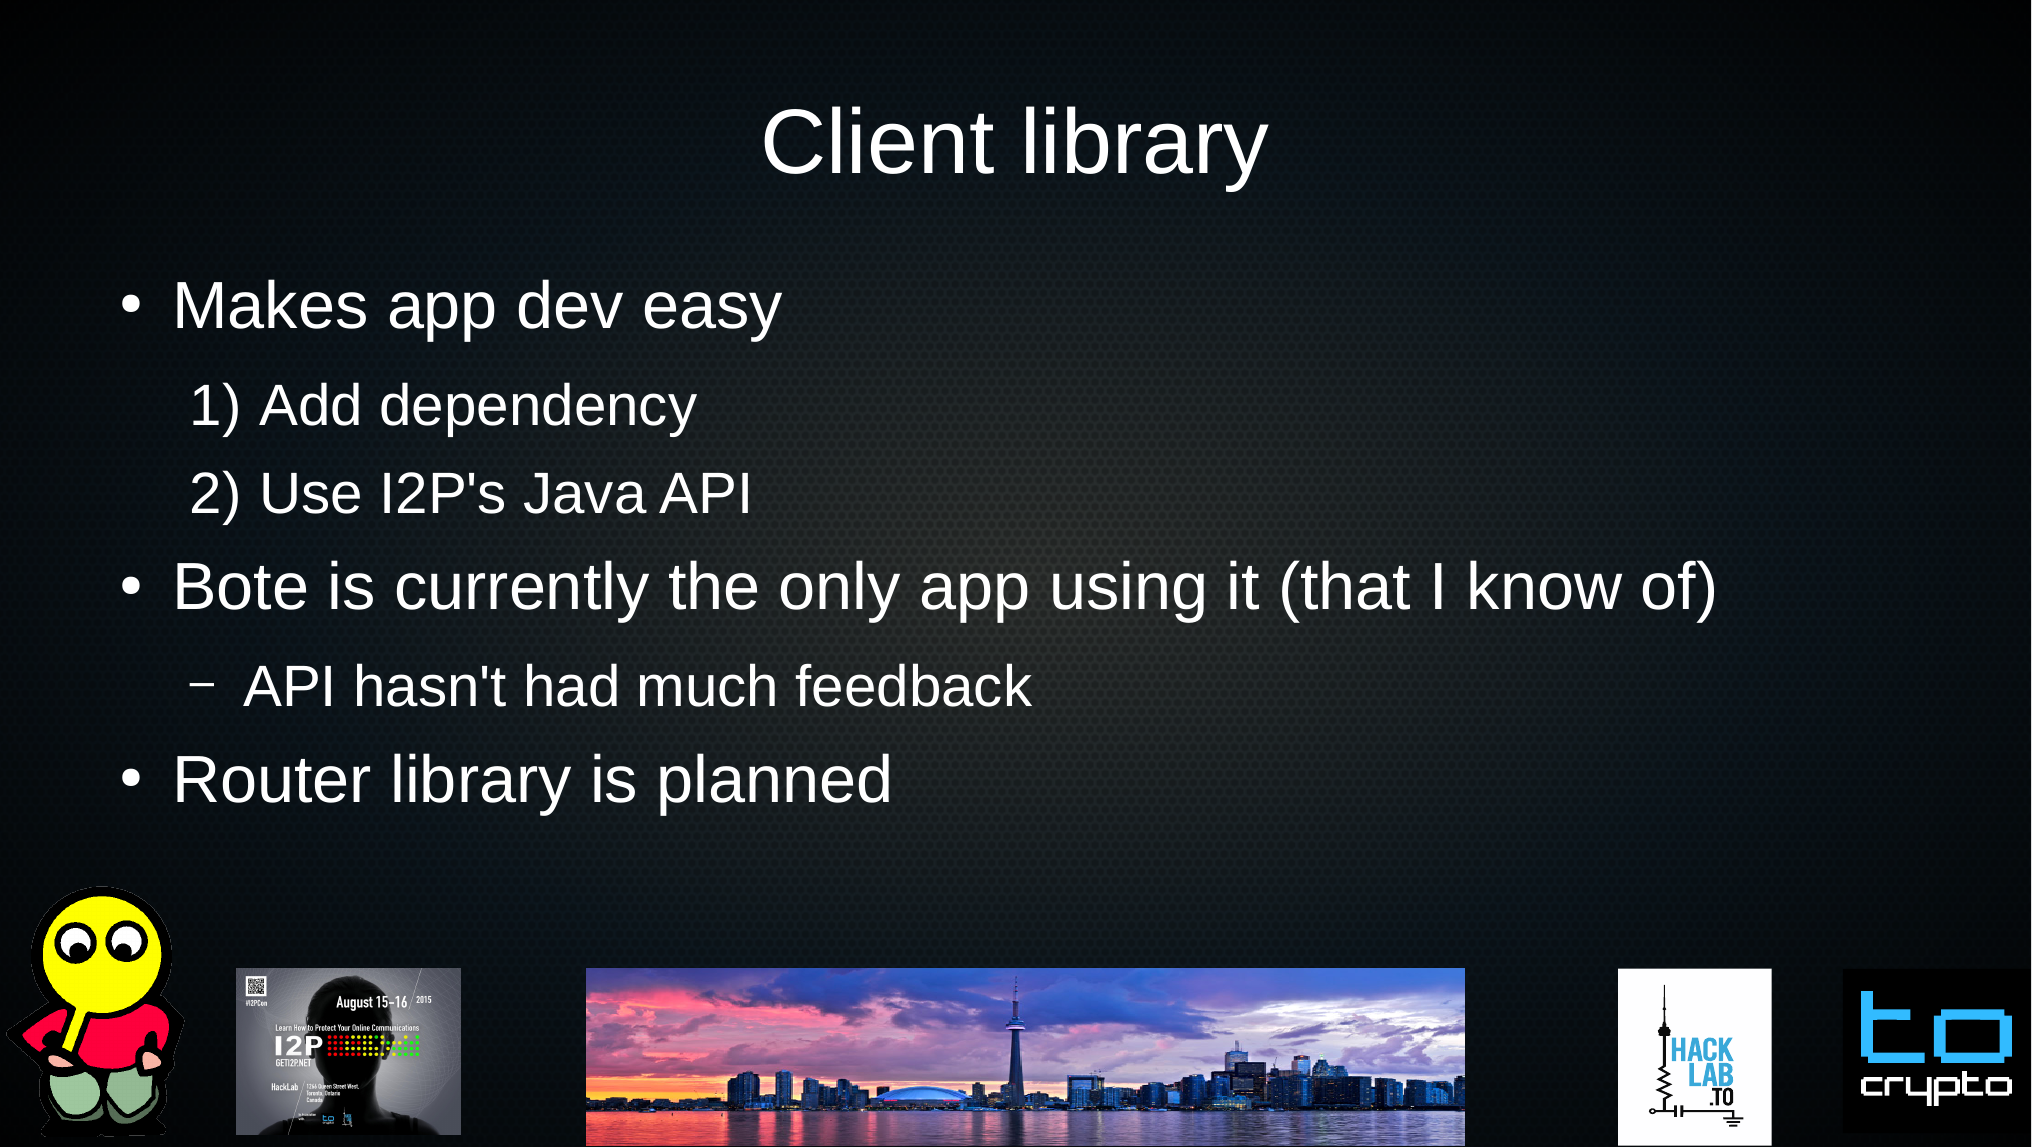

# Client library
Makes app dev easy
 Add dependency
 Use I2P's Java API
Bote is currently the only app using it (that I know of)
API hasn't had much feedback
Router library is planned
26